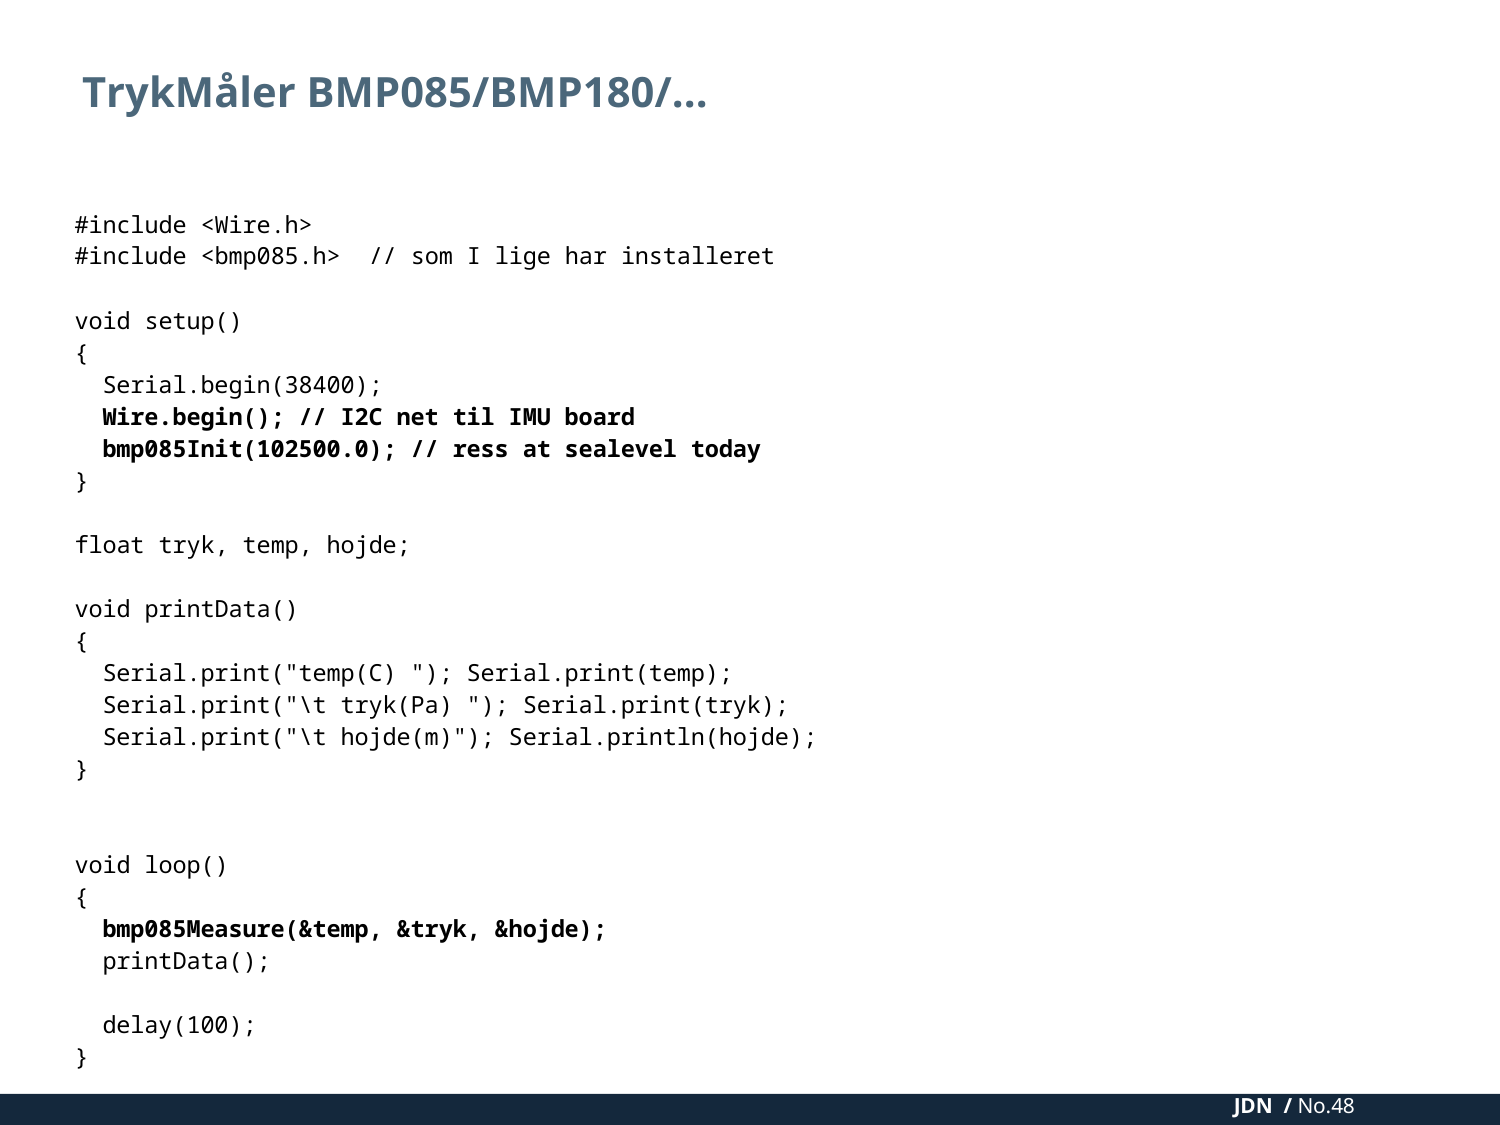

# TrykMåler BMP085/BMP180/...
#include <Wire.h>
#include <bmp085.h> // som I lige har installeret
void setup()
{
 Serial.begin(38400);
 Wire.begin(); // I2C net til IMU board
 bmp085Init(102500.0); // ress at sealevel today
}
float tryk, temp, hojde;
void printData()
{
 Serial.print("temp(C) "); Serial.print(temp);
 Serial.print("\t tryk(Pa) "); Serial.print(tryk);
 Serial.print("\t hojde(m)"); Serial.println(hojde);
}
void loop()
{
 bmp085Measure(&temp, &tryk, &hojde);
 printData();
 delay(100);
}